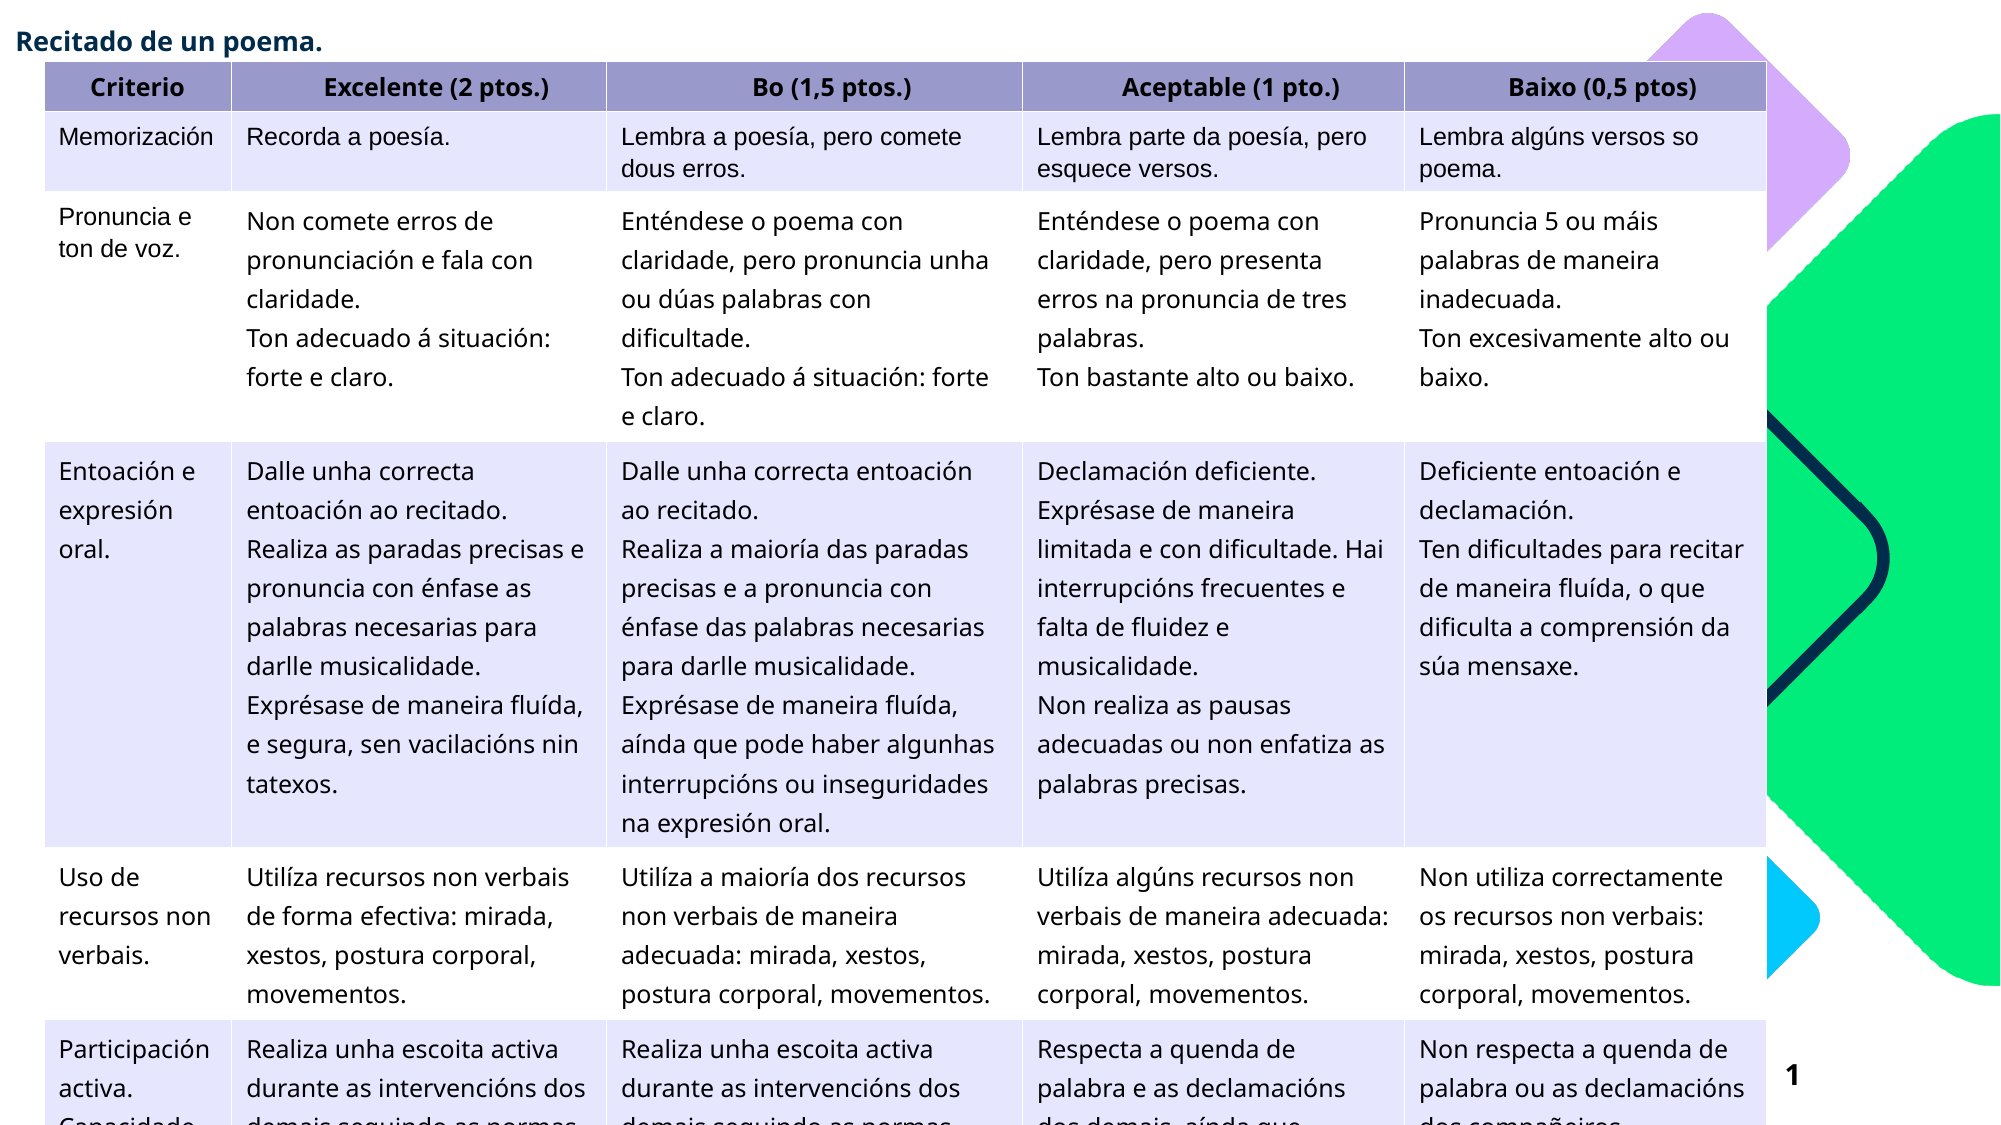

# Recitado de un poema.
| Criterio | Excelente (2 ptos.) | Bo (1,5 ptos.) | Aceptable (1 pto.) | Baixo (0,5 ptos) |
| --- | --- | --- | --- | --- |
| Memorización | Recorda a poesía. | Lembra a poesía, pero comete dous erros. | Lembra parte da poesía, pero esquece versos. | Lembra algúns versos so poema. |
| Pronuncia e ton de voz. | Non comete erros de pronunciación e fala con claridade. Ton adecuado á situación: forte e claro. | Enténdese o poema con claridade, pero pronuncia unha ou dúas palabras con dificultade. Ton adecuado á situación: forte e claro. | Enténdese o poema con claridade, pero presenta erros na pronuncia de tres palabras. Ton bastante alto ou baixo. | Pronuncia 5 ou máis palabras de maneira inadecuada. Ton excesivamente alto ou baixo. |
| Entoación e expresión oral. | Dalle unha correcta entoación ao recitado. Realiza as paradas precisas e pronuncia con énfase as palabras necesarias para darlle musicalidade. Exprésase de maneira fluída, e segura, sen vacilacións nin tatexos. | Dalle unha correcta entoación ao recitado. Realiza a maioría das paradas precisas e a pronuncia con énfase das palabras necesarias para darlle musicalidade. Exprésase de maneira fluída, aínda que pode haber algunhas interrupcións ou inseguridades na expresión oral. | Declamación deficiente. Exprésase de maneira limitada e con dificultade. Hai interrupcións frecuentes e falta de fluidez e musicalidade. Non realiza as pausas adecuadas ou non enfatiza as palabras precisas. | Deficiente entoación e declamación. Ten dificultades para recitar de maneira fluída, o que dificulta a comprensión da súa mensaxe. |
| Uso de recursos non verbais. | Utilíza recursos non verbais de forma efectiva: mirada, xestos, postura corporal, movementos. | Utilíza a maioría dos recursos non verbais de maneira adecuada: mirada, xestos, postura corporal, movementos. | Utilíza algúns recursos non verbais de maneira adecuada: mirada, xestos, postura corporal, movementos. | Non utiliza correctamente os recursos non verbais: mirada, xestos, postura corporal, movementos. |
| Participación activa. Capacidade de escoita | Realiza unha escoita activa durante as intervencións dos demais seguindo as normas sociais: respecta as intervencións dos demais. | Realiza unha escoita activa durante as intervencións dos demais seguindo as normas sociais case sempre. | Respecta a quenda de palabra e as declamacións dos demais, aínda que algunha vez non o fai. | Non respecta a quenda de palabra ou as declamacións dos compañeiros. |